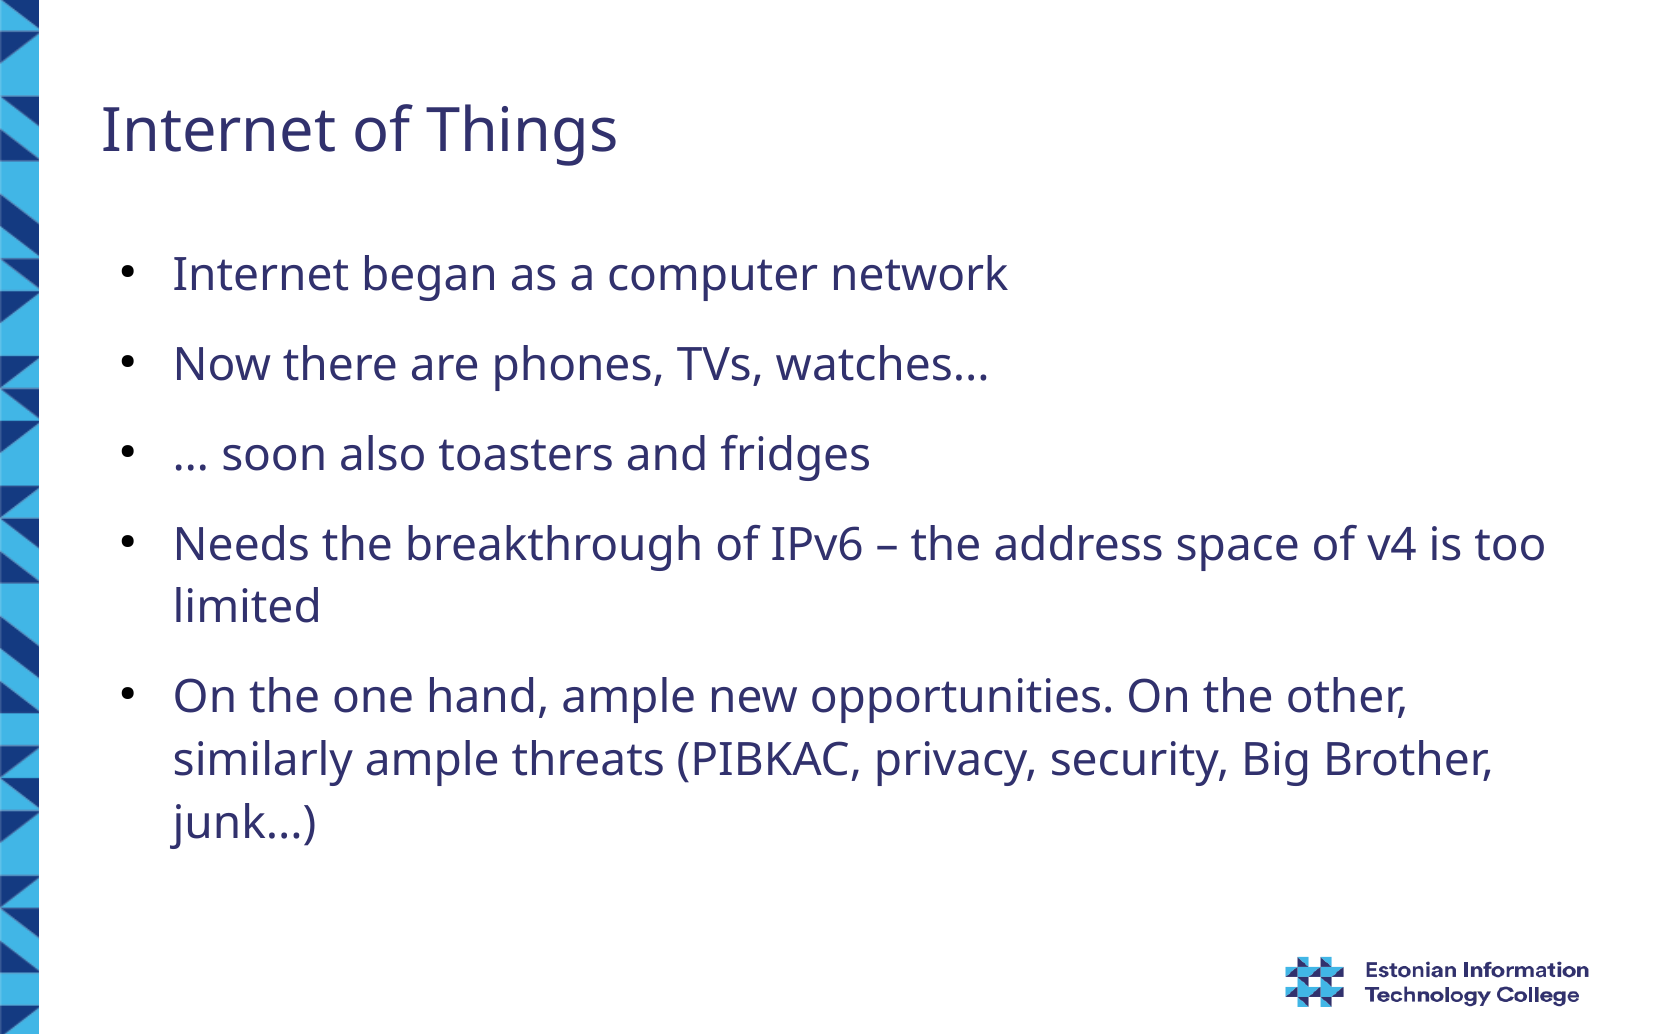

# Internet of Things
Internet began as a computer network
Now there are phones, TVs, watches...
… soon also toasters and fridges
Needs the breakthrough of IPv6 – the address space of v4 is too limited
On the one hand, ample new opportunities. On the other, similarly ample threats (PIBKAC, privacy, security, Big Brother, junk...)